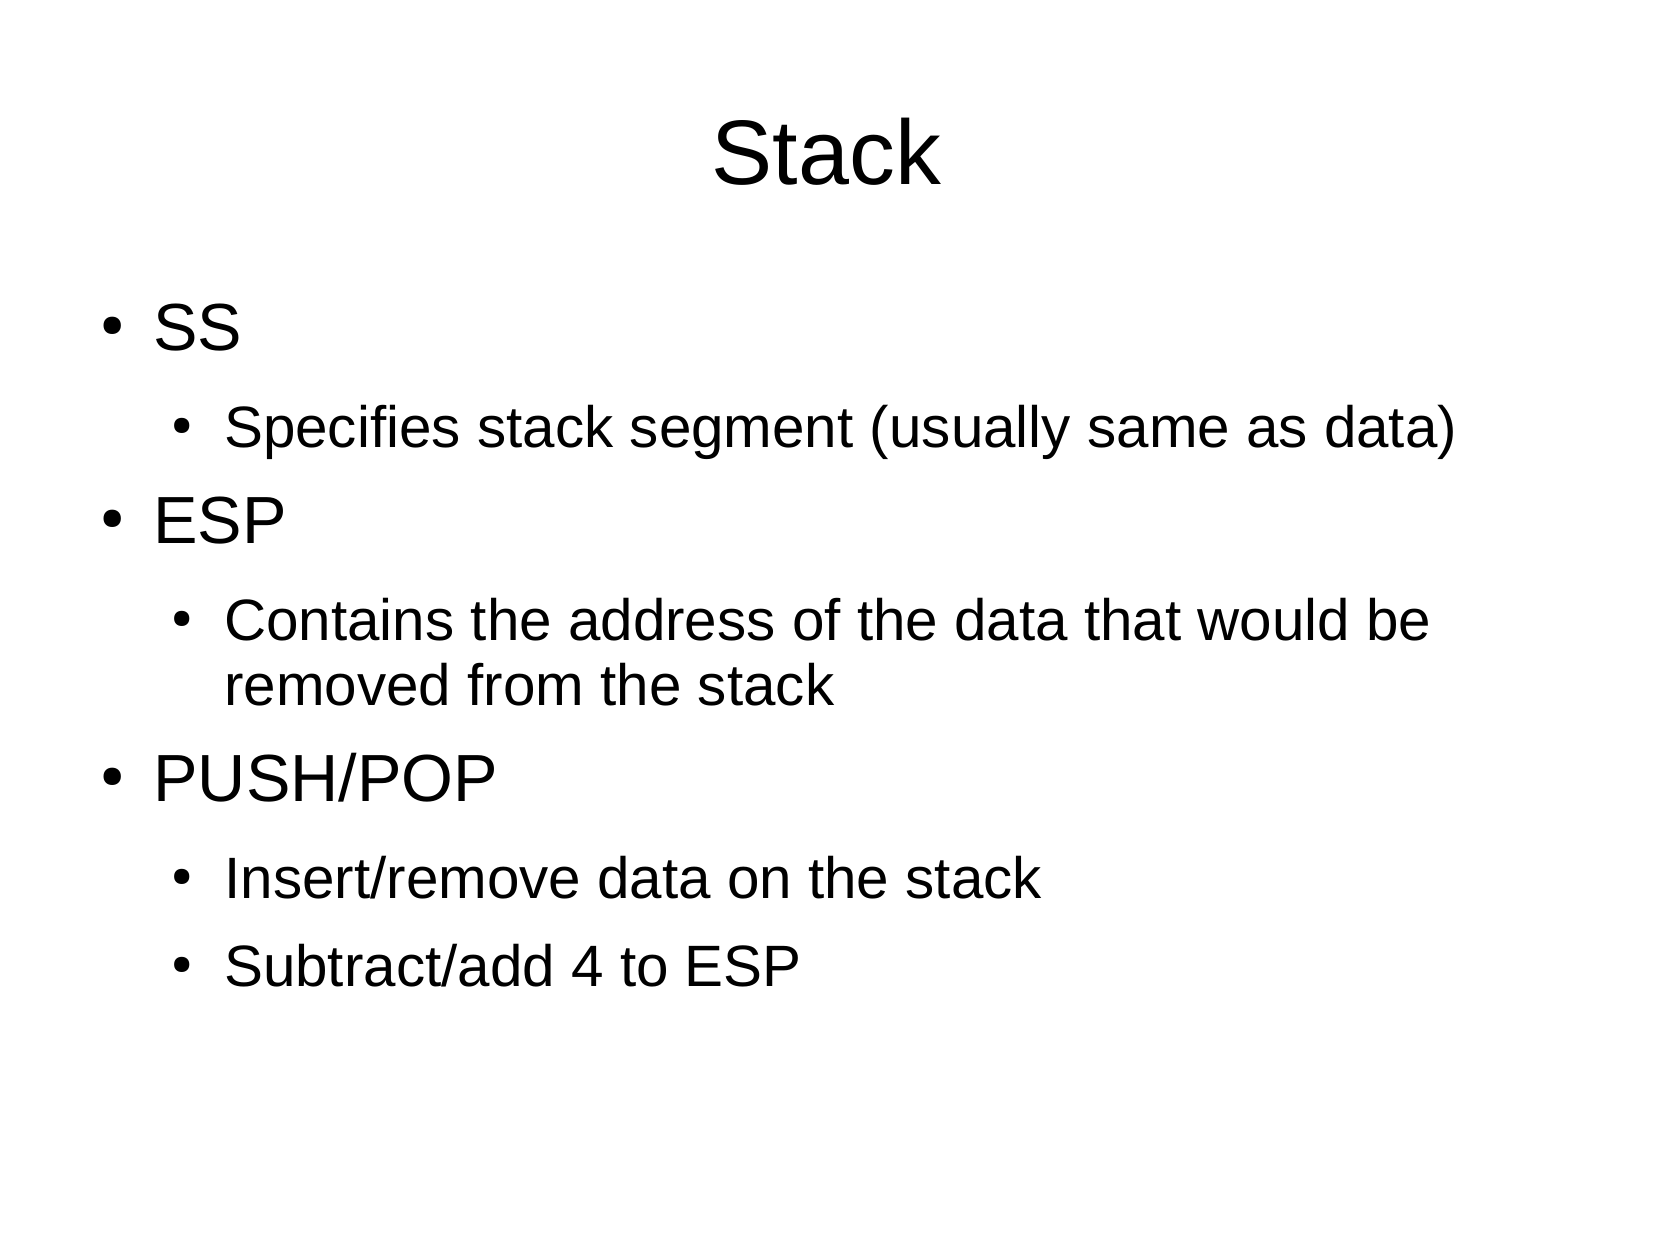

# Stack
SS
Specifies stack segment (usually same as data)
ESP
Contains the address of the data that would be removed from the stack
PUSH/POP
Insert/remove data on the stack
Subtract/add 4 to ESP